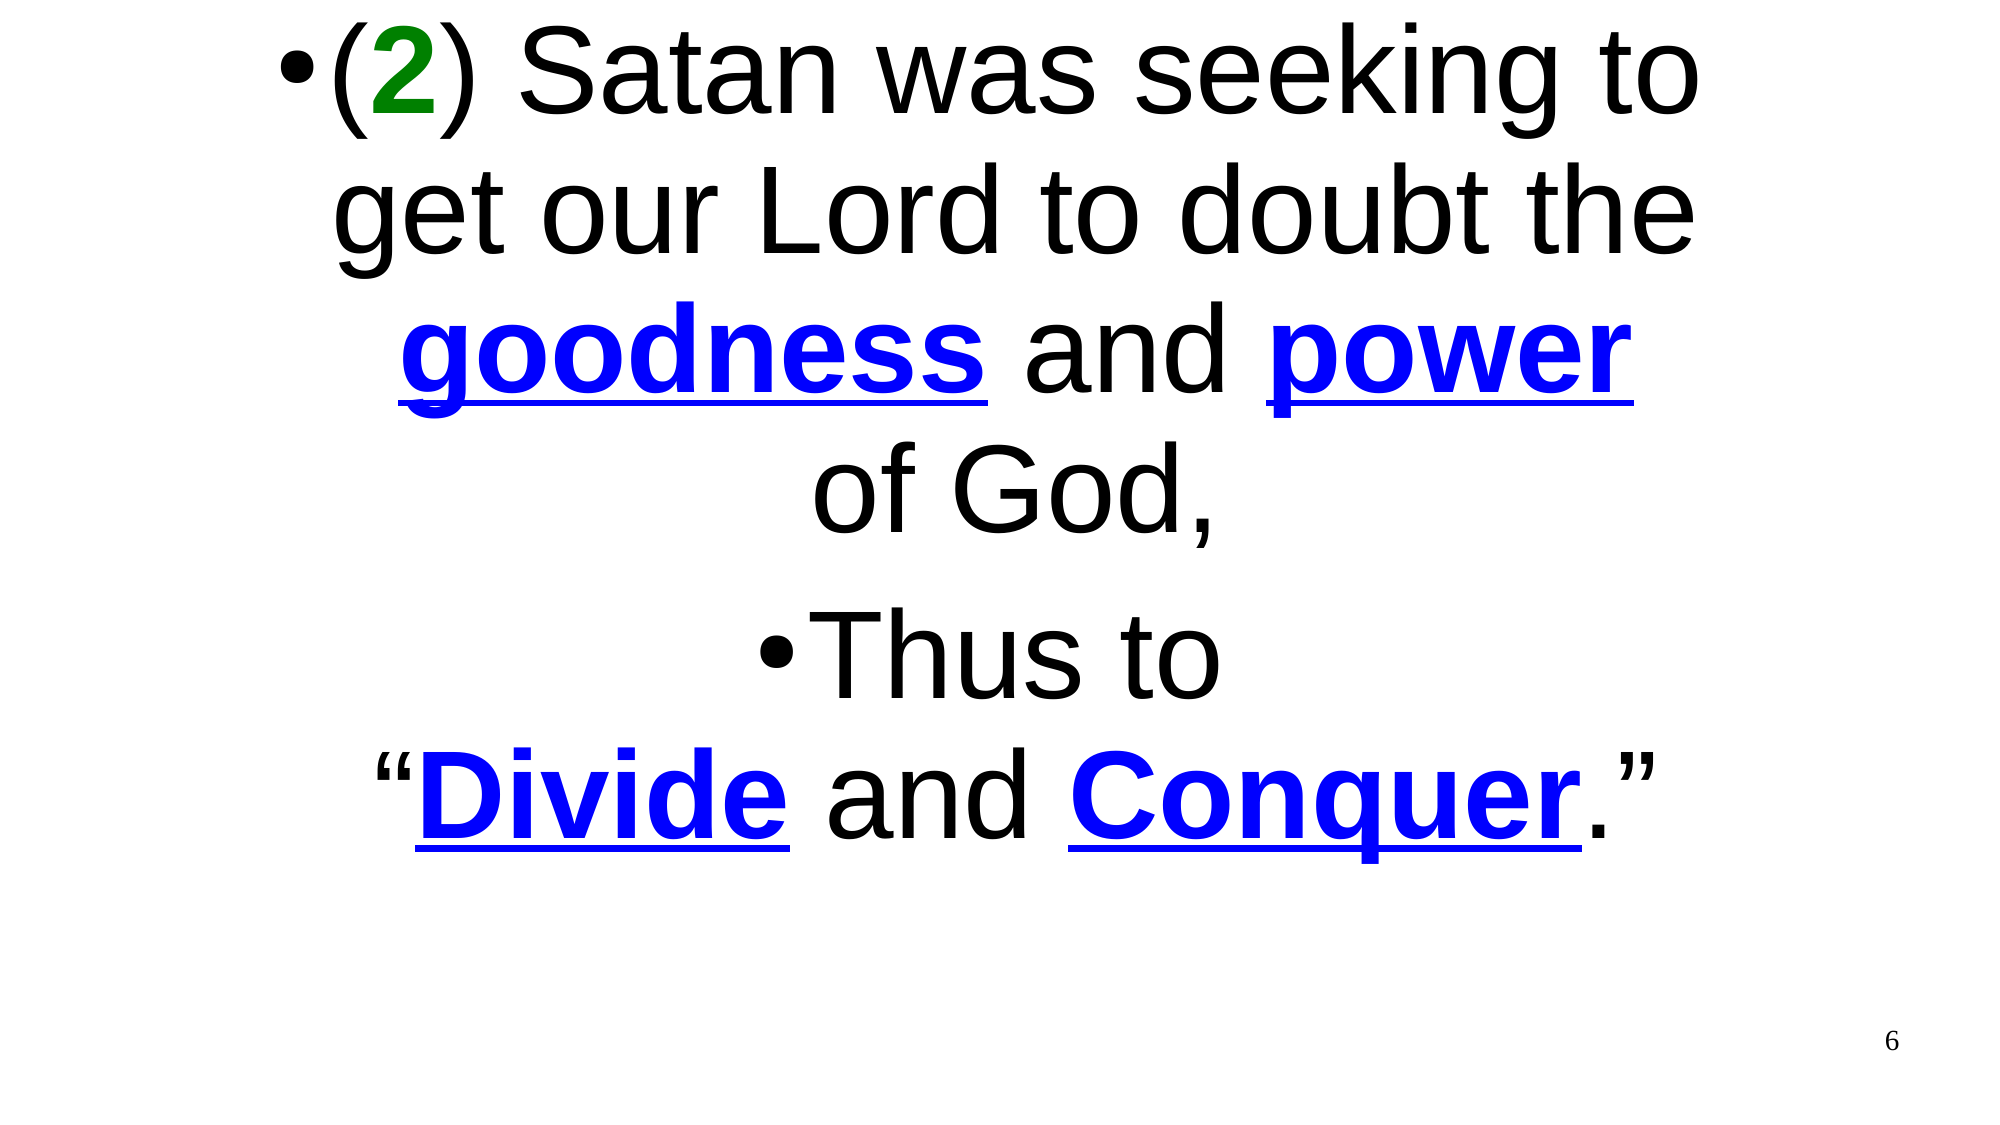

# (2) Satan was seeking to get our Lord to doubt the goodness and power of God,
Thus to
“Divide and Conquer.”
6